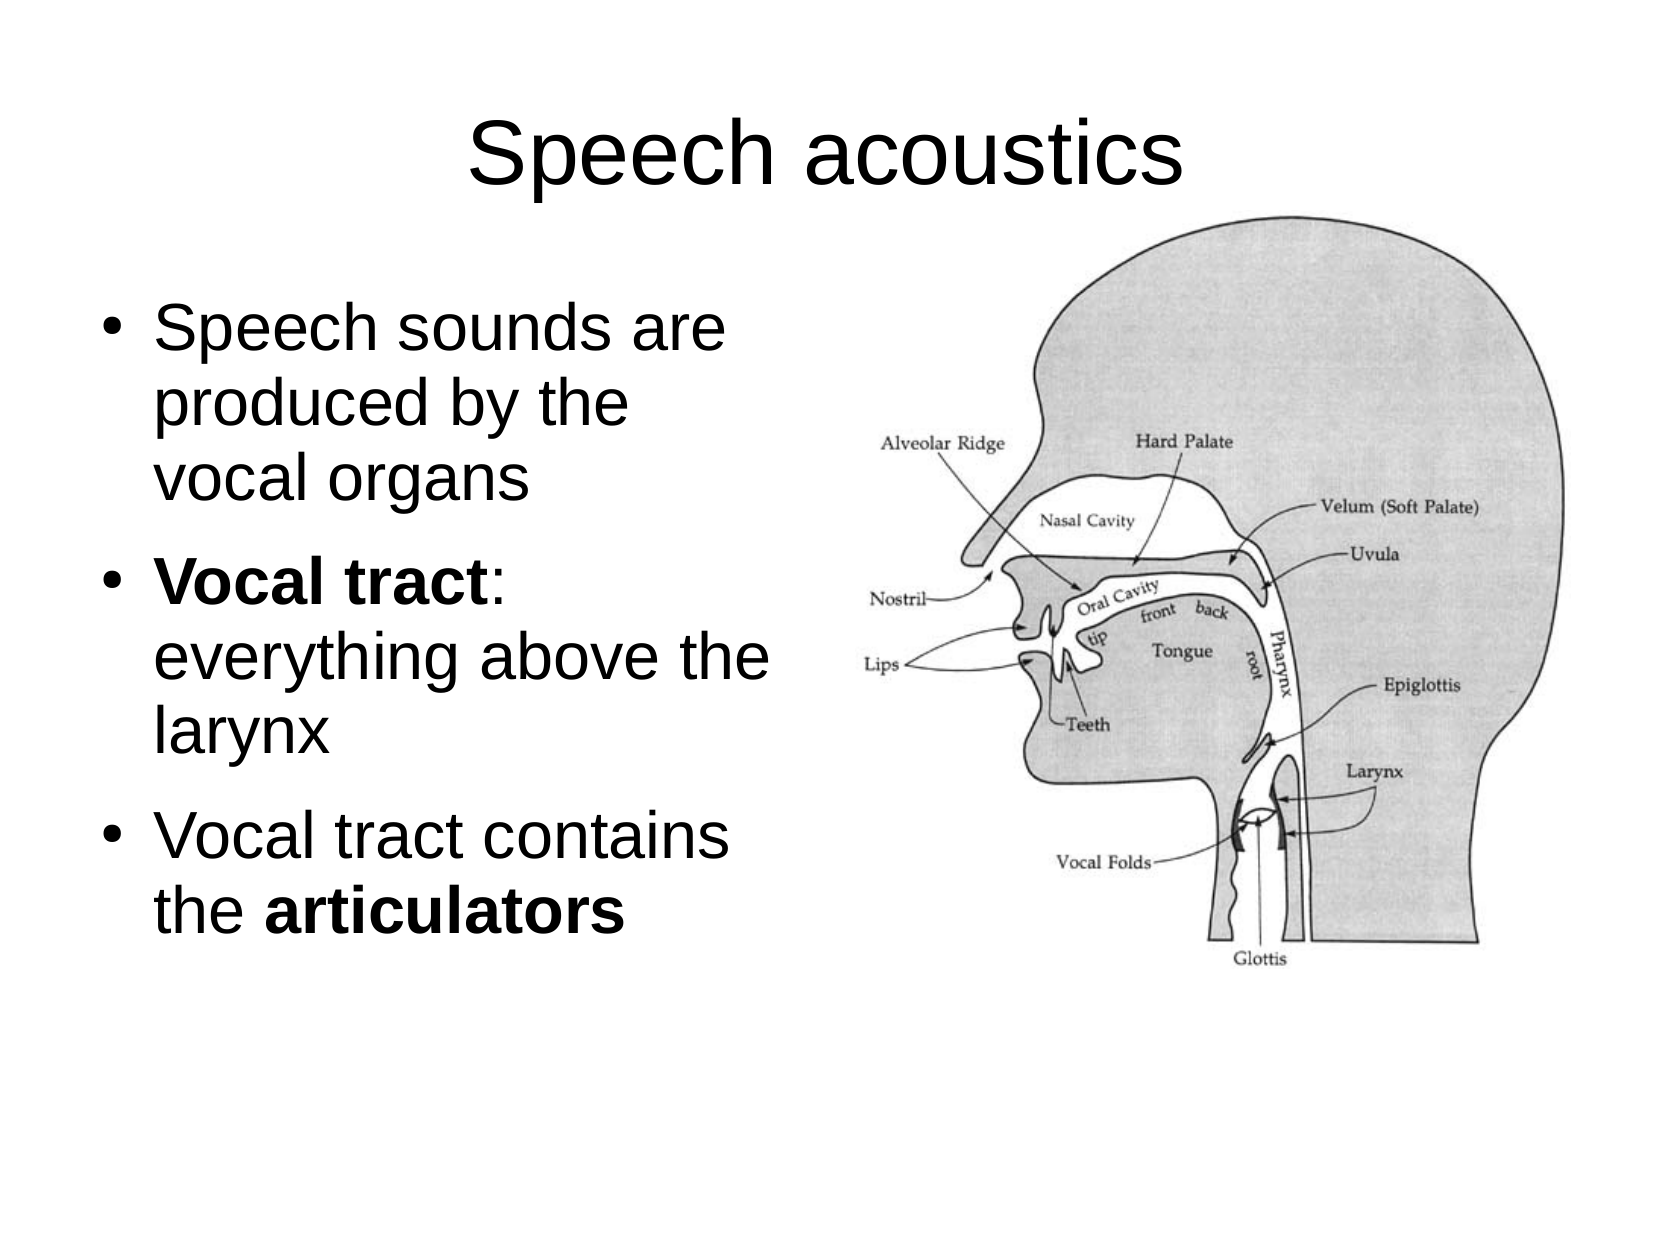

# Speech acoustics
Speech sounds are produced by the vocal organs
Vocal tract: everything above the larynx
Vocal tract contains the articulators